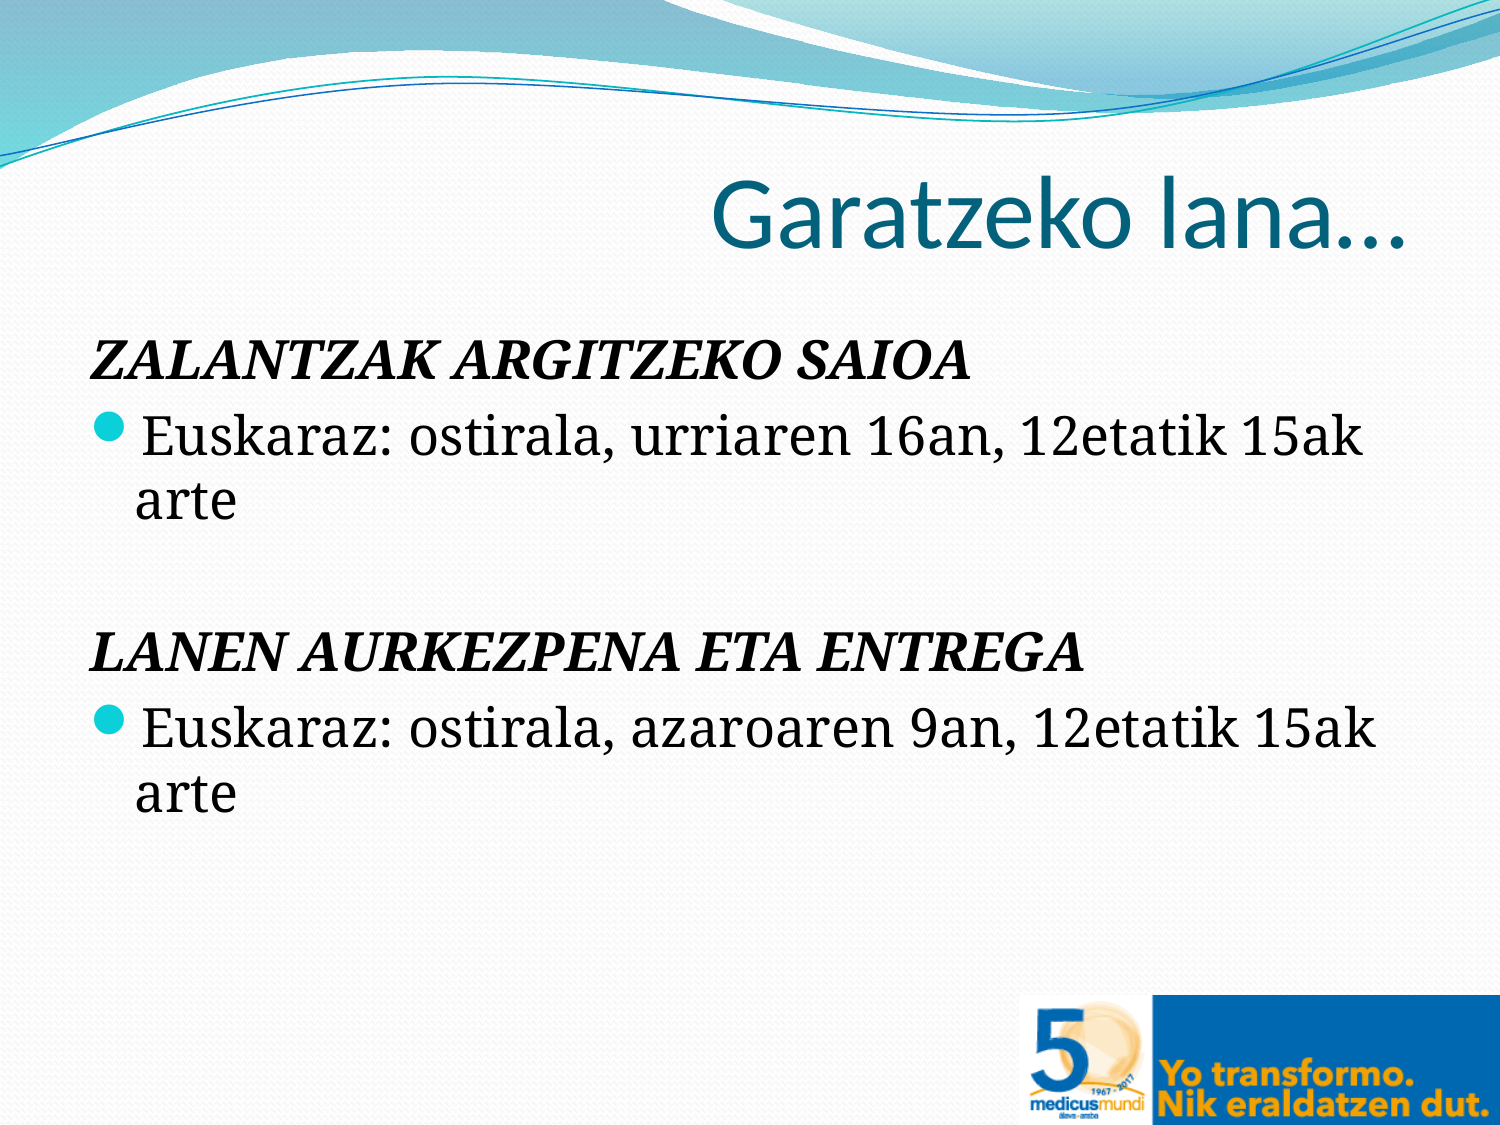

# Garatzeko lana…
ZALANTZAK ARGITZEKO SAIOA
Euskaraz: ostirala, urriaren 16an, 12etatik 15ak arte
LANEN AURKEZPENA ETA ENTREGA
Euskaraz: ostirala, azaroaren 9an, 12etatik 15ak arte